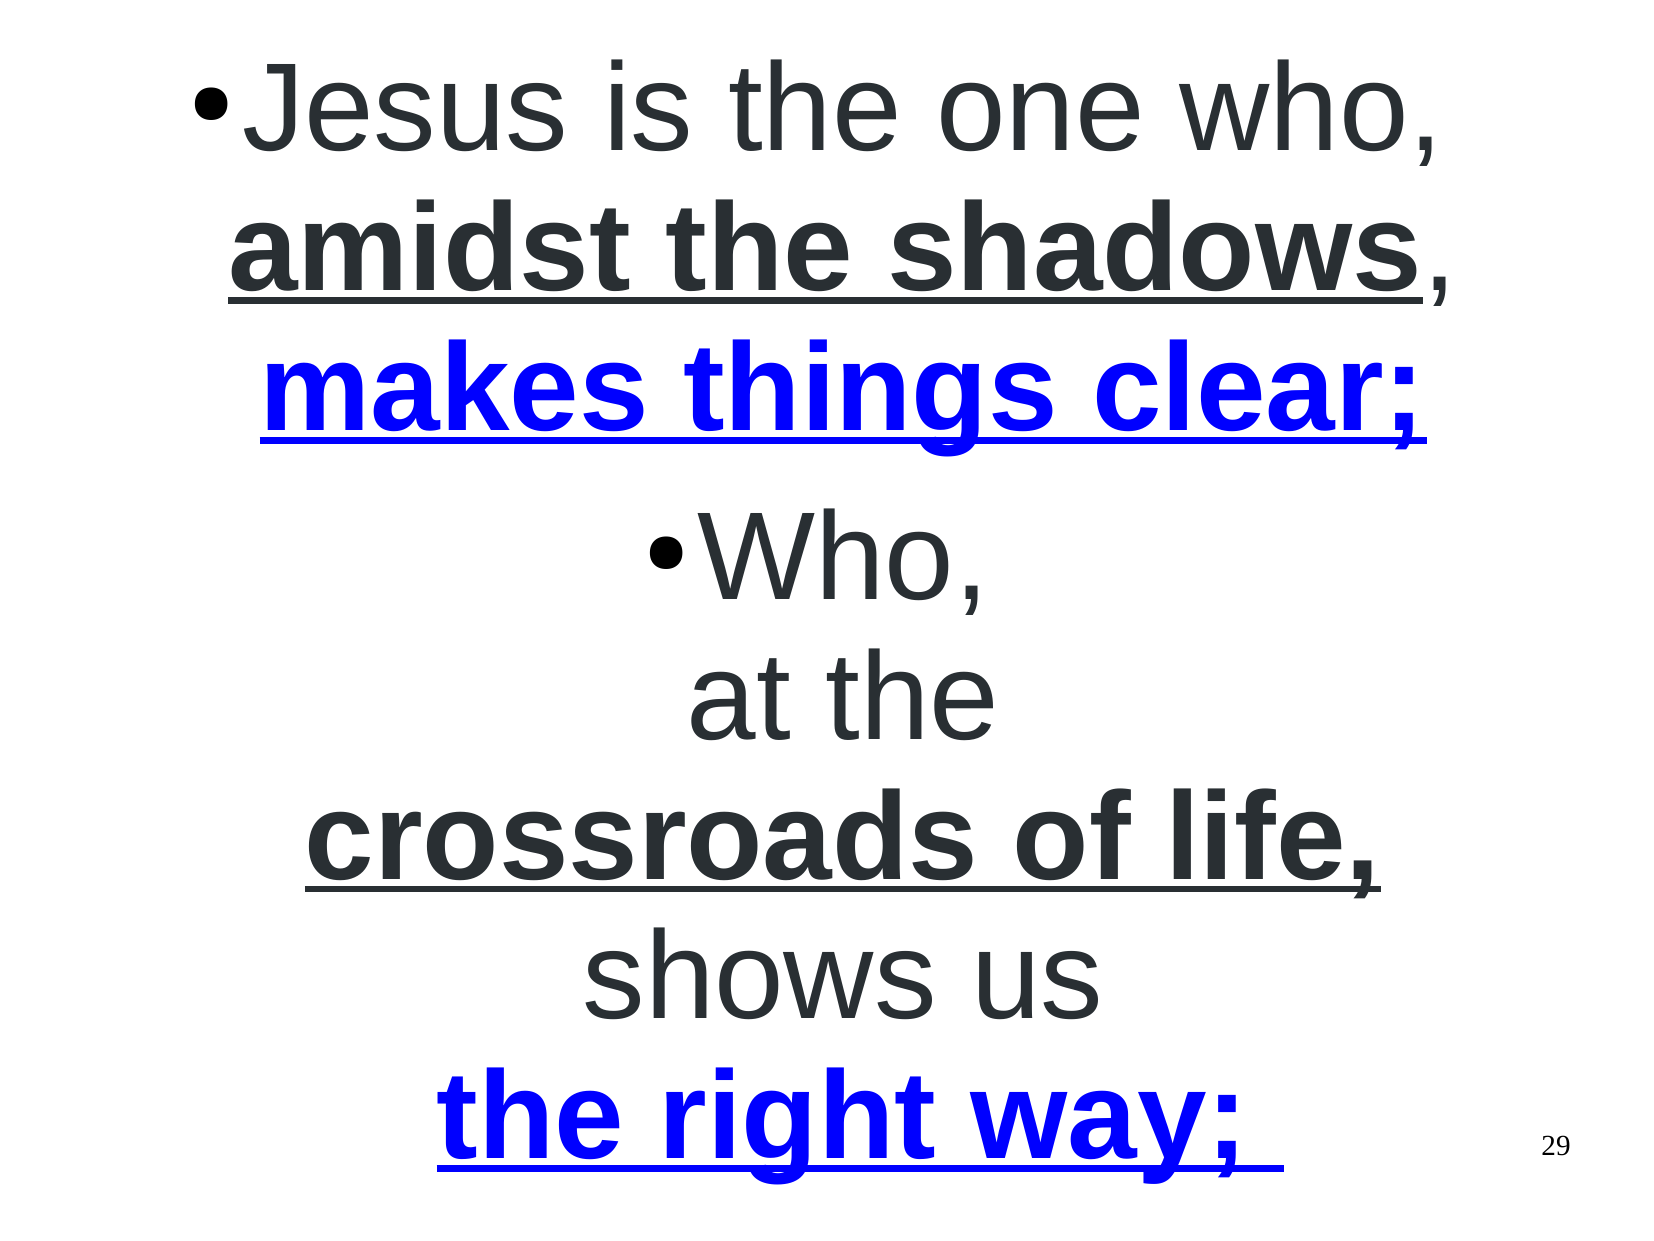

# Jesus is the one who, amidst the shadows, makes things clear;
Who,
at the
crossroads of life,
shows us
the right way;
29